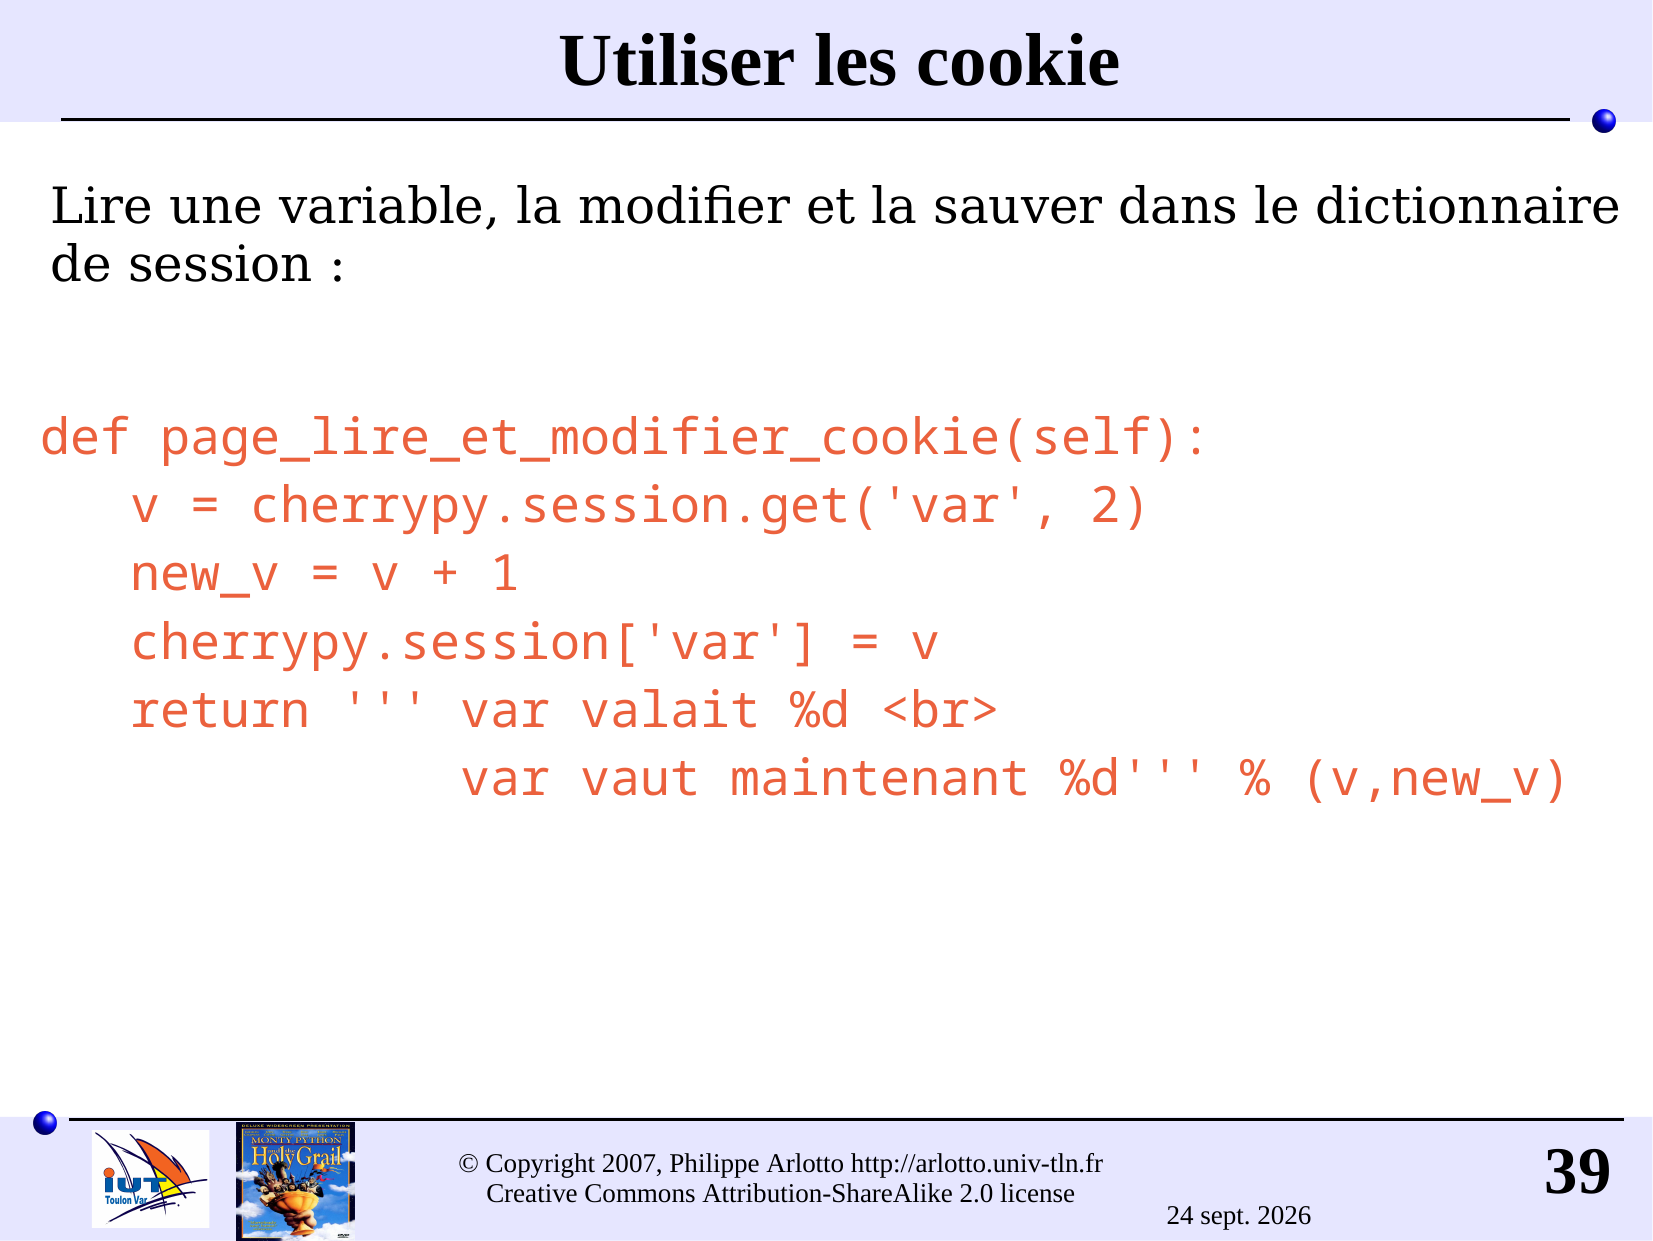

# Utiliser les cookie
Lire une variable, la modifier et la sauver dans le dictionnaire
de session :
def page_lire_et_modifier_cookie(self):
 v = cherrypy.session.get('var', 2)
 new_v = v + 1
 cherrypy.session['var'] = v
 return ''' var valait %d <br>
 var vaut maintenant %d''' % (v,new_v)